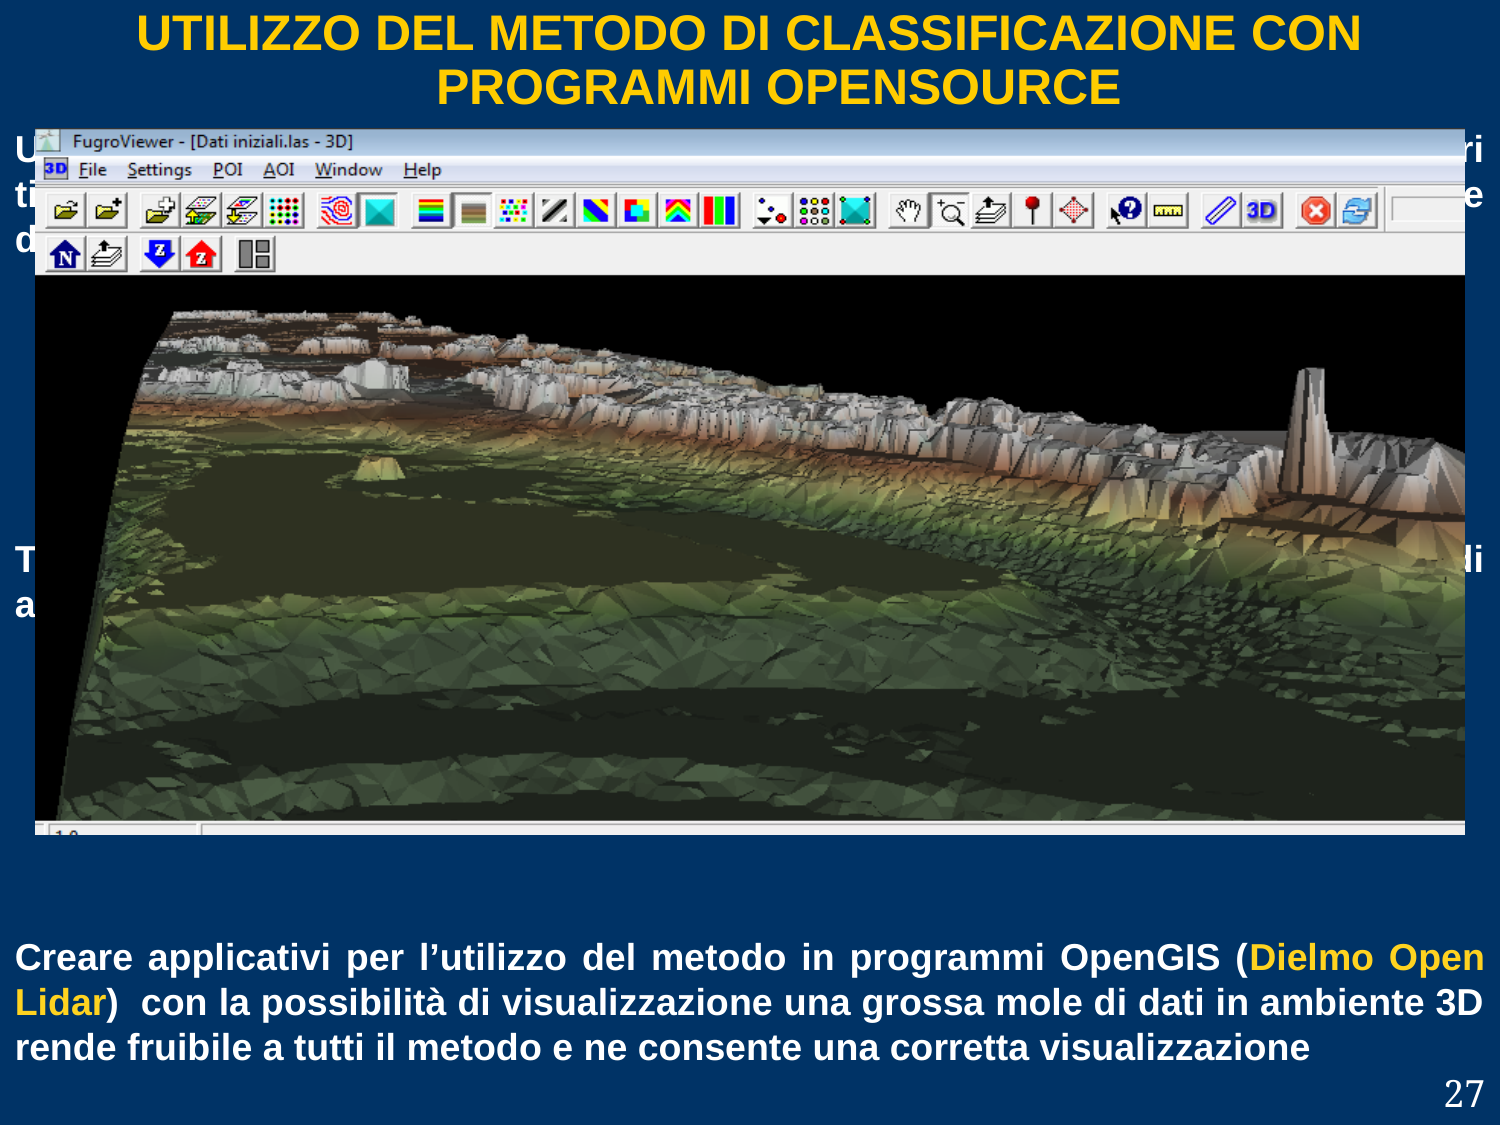

UTILIZZO DEL METODO DI CLASSIFICAZIONE CON PROGRAMMI OPENSOURCE
Utilizzare file in formato testuale e .las rende necessaria la conversione tra i vari tipi di file ed anche la loro eventuale suddivisione (nell’ottica della segmentazione delle aree) utilizzando gli applicativi lastools
 las2txt
 txt2las
 las2las
Tradurre in SQL (attraverso postgreSQL) la parte relativa al calcolo degli indici di asimmetria e curtosi consente di applicare il metodo di classificazione
Creare applicativi per l’utilizzo del metodo in programmi OpenGIS (Dielmo Open Lidar) con la possibilità di visualizzazione una grossa mole di dati in ambiente 3D rende fruibile a tutti il metodo e ne consente una corretta visualizzazione